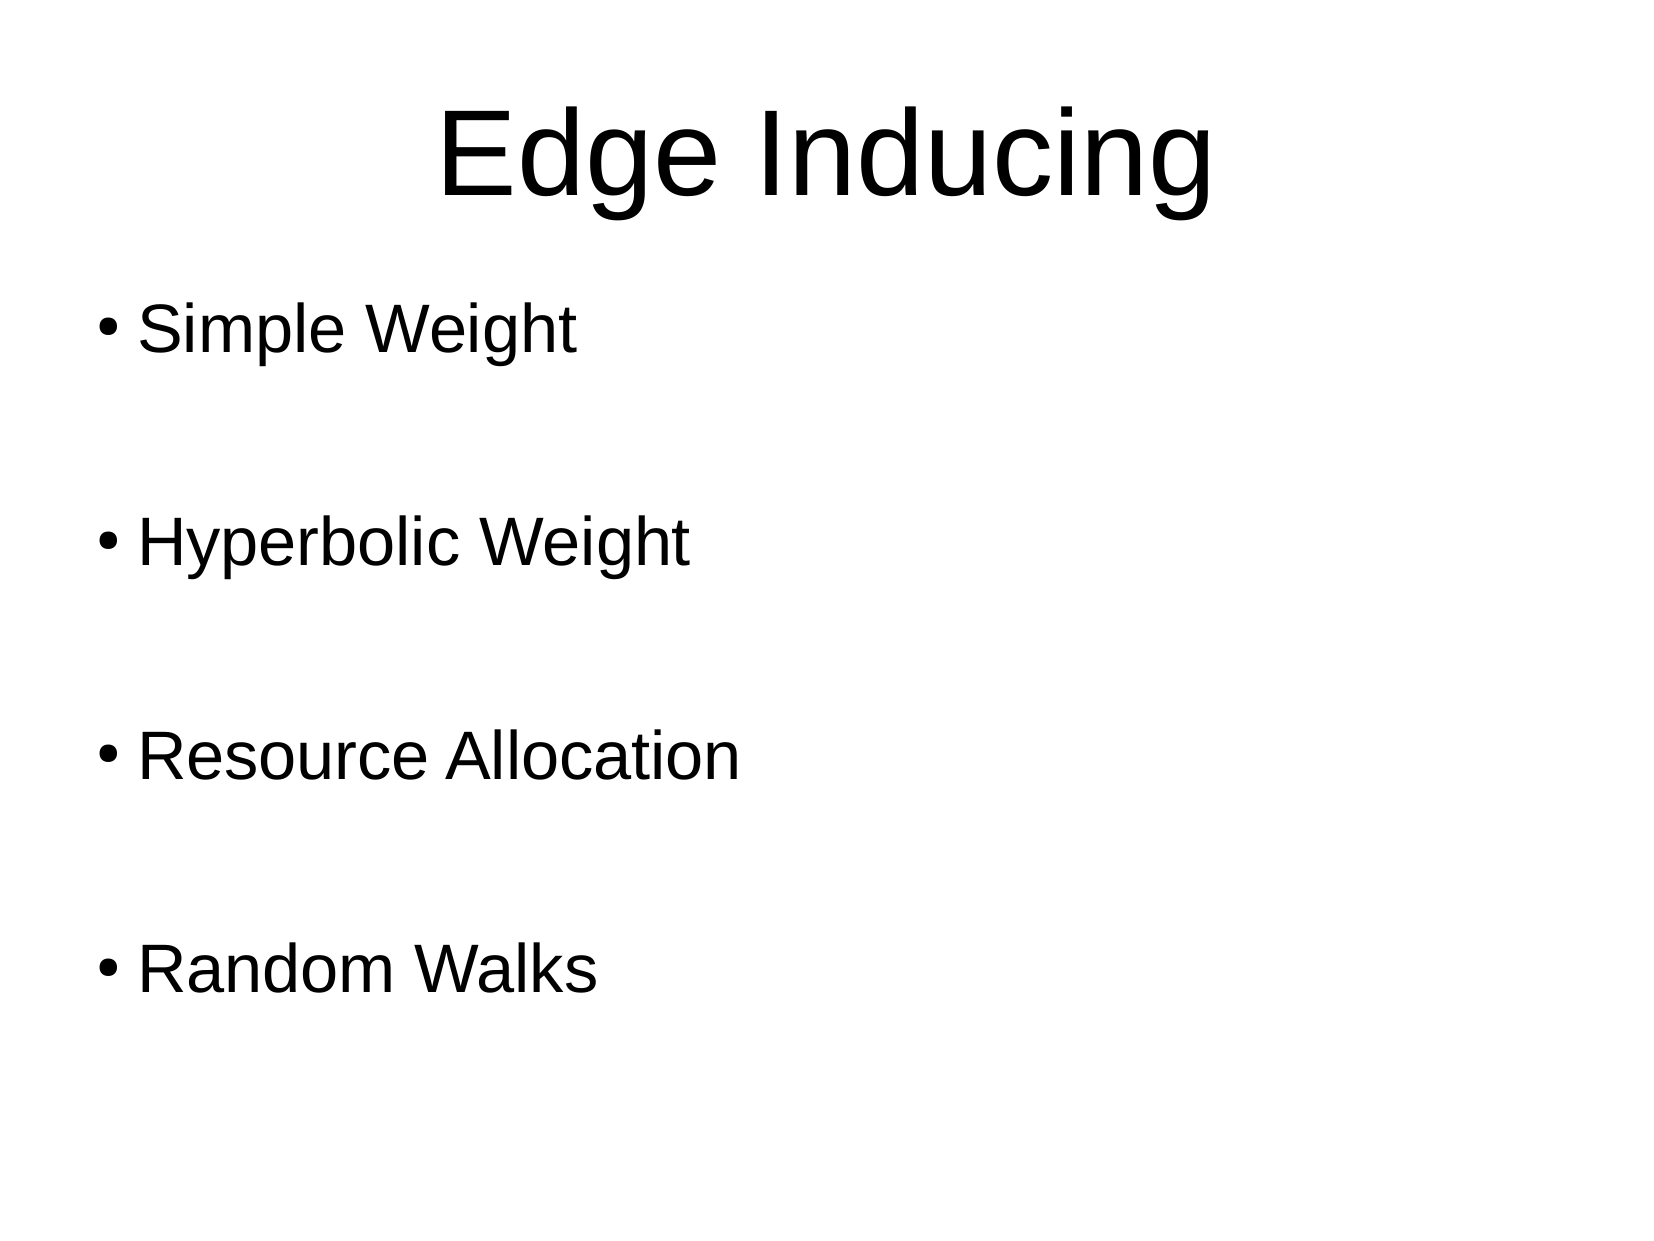

# Edge Inducing
Simple Weight
Hyperbolic Weight
Resource Allocation
Random Walks